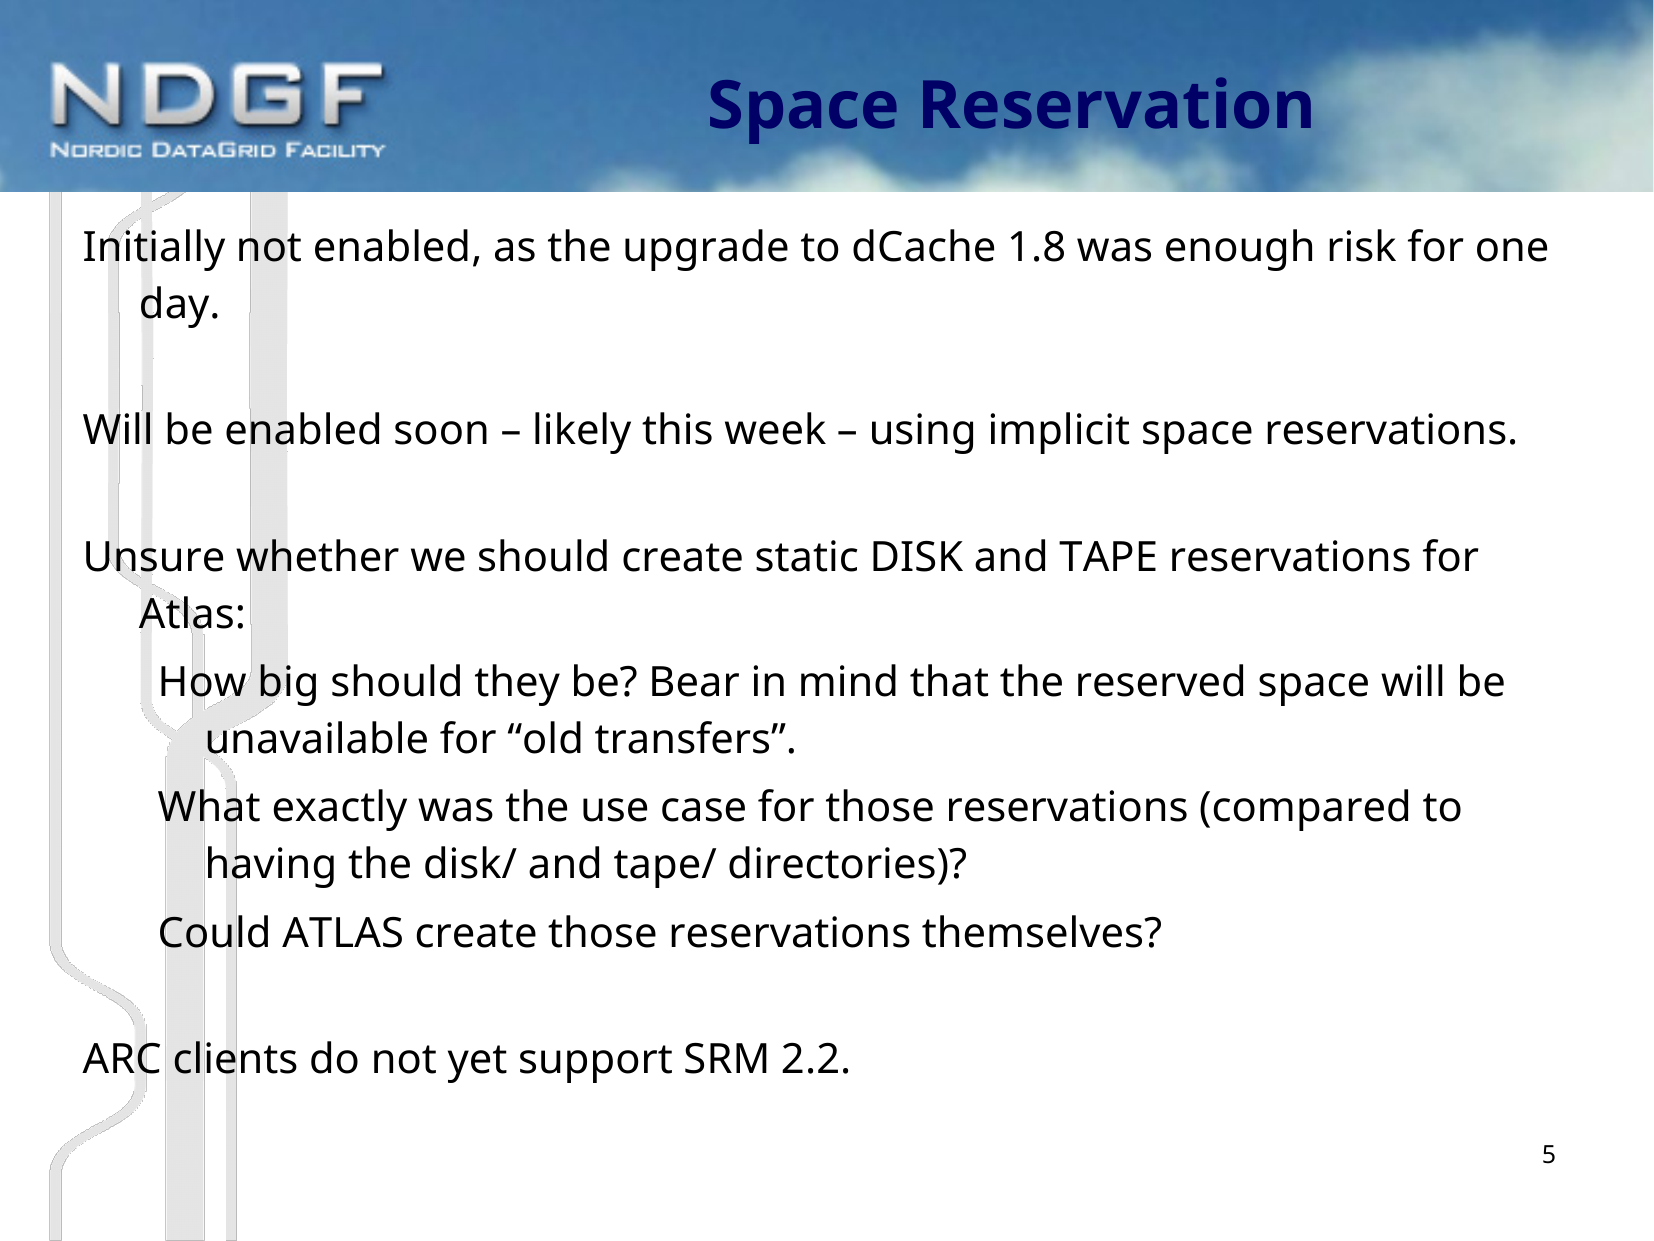

# Space Reservation
Initially not enabled, as the upgrade to dCache 1.8 was enough risk for one day.
Will be enabled soon – likely this week – using implicit space reservations.
Unsure whether we should create static DISK and TAPE reservations for Atlas:
How big should they be? Bear in mind that the reserved space will be unavailable for “old transfers”.
What exactly was the use case for those reservations (compared to having the disk/ and tape/ directories)?
Could ATLAS create those reservations themselves?
ARC clients do not yet support SRM 2.2.
5